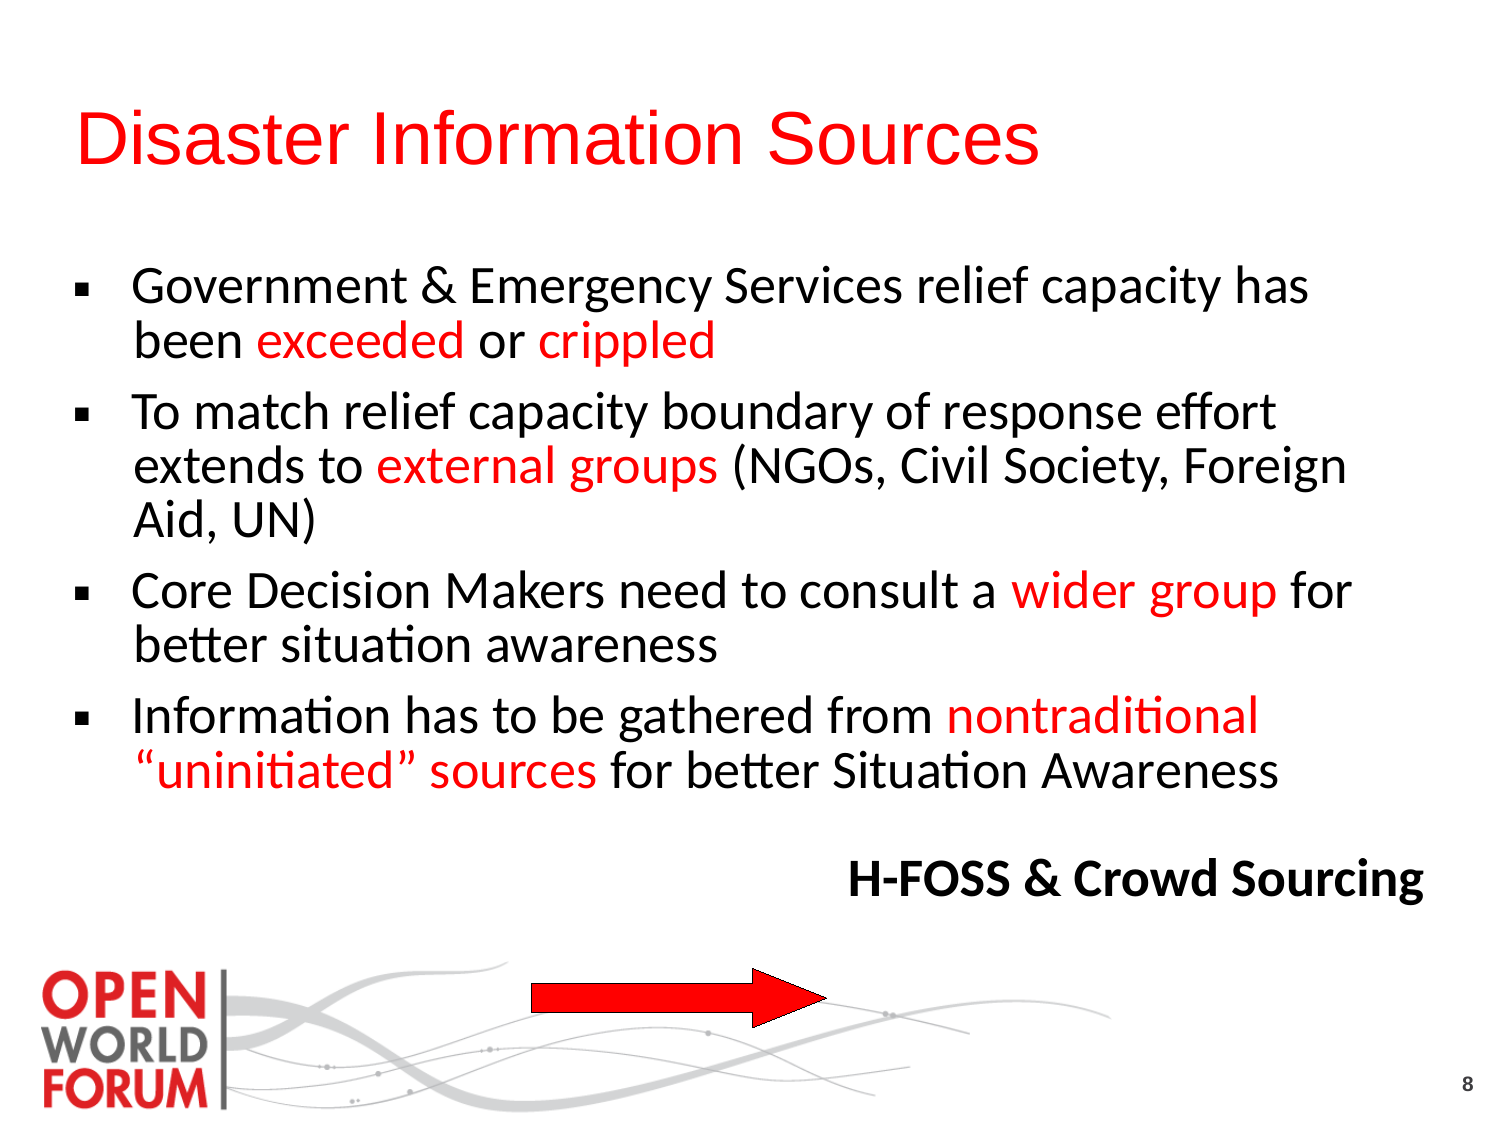

# Disaster Information Sources
Government & Emergency Services relief capacity has been exceeded or crippled
To match relief capacity boundary of response effort extends to external groups (NGOs, Civil Society, Foreign Aid, UN)
Core Decision Makers need to consult a wider group for better situation awareness
Information has to be gathered from nontraditional “uninitiated” sources for better Situation Awareness
H-FOSS & Crowd Sourcing
8